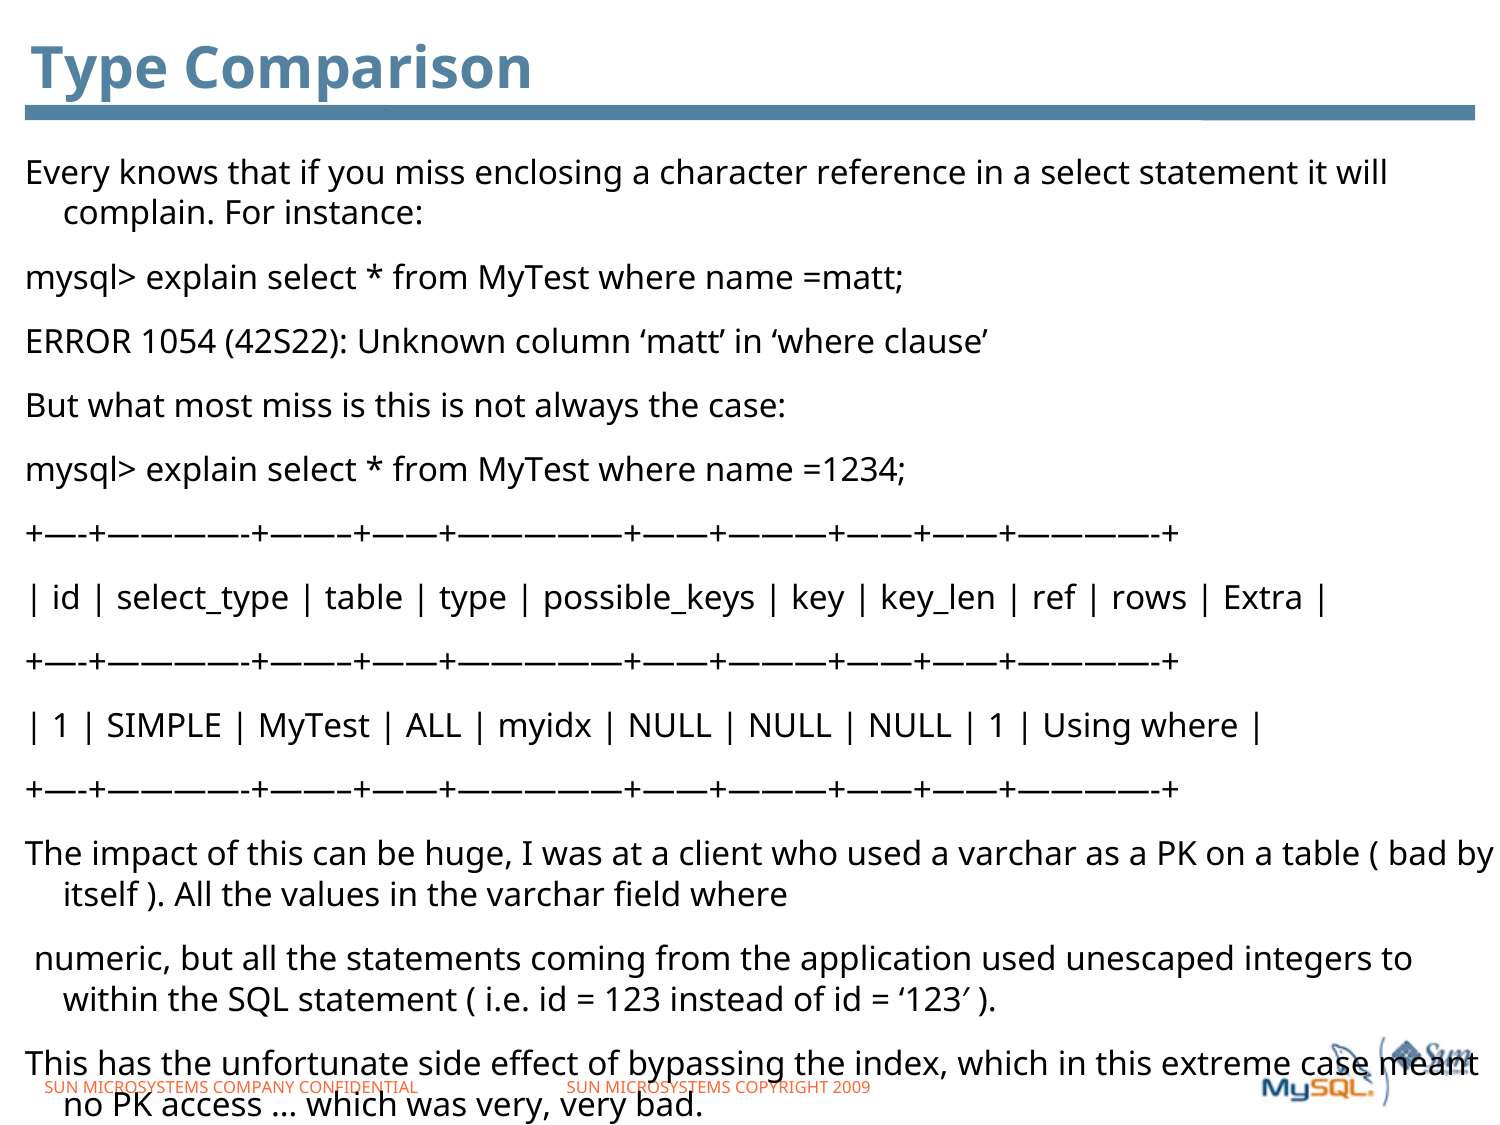

# Type Comparison
Every knows that if you miss enclosing a character reference in a select statement it will complain. For instance:
mysql> explain select * from MyTest where name =matt;
ERROR 1054 (42S22): Unknown column ‘matt’ in ‘where clause’
But what most miss is this is not always the case:
mysql> explain select * from MyTest where name =1234;
+—-+————-+——–+——+—————+——+———+——+——+————-+
| id | select_type | table | type | possible_keys | key | key_len | ref | rows | Extra |
+—-+————-+——–+——+—————+——+———+——+——+————-+
| 1 | SIMPLE | MyTest | ALL | myidx | NULL | NULL | NULL | 1 | Using where |
+—-+————-+——–+——+—————+——+———+——+——+————-+
The impact of this can be huge, I was at a client who used a varchar as a PK on a table ( bad by itself ). All the values in the varchar field where
 numeric, but all the statements coming from the application used unescaped integers to within the SQL statement ( i.e. id = 123 instead of id = ‘123′ ).
This has the unfortunate side effect of bypassing the index, which in this extreme case meant no PK access … which was very, very bad.